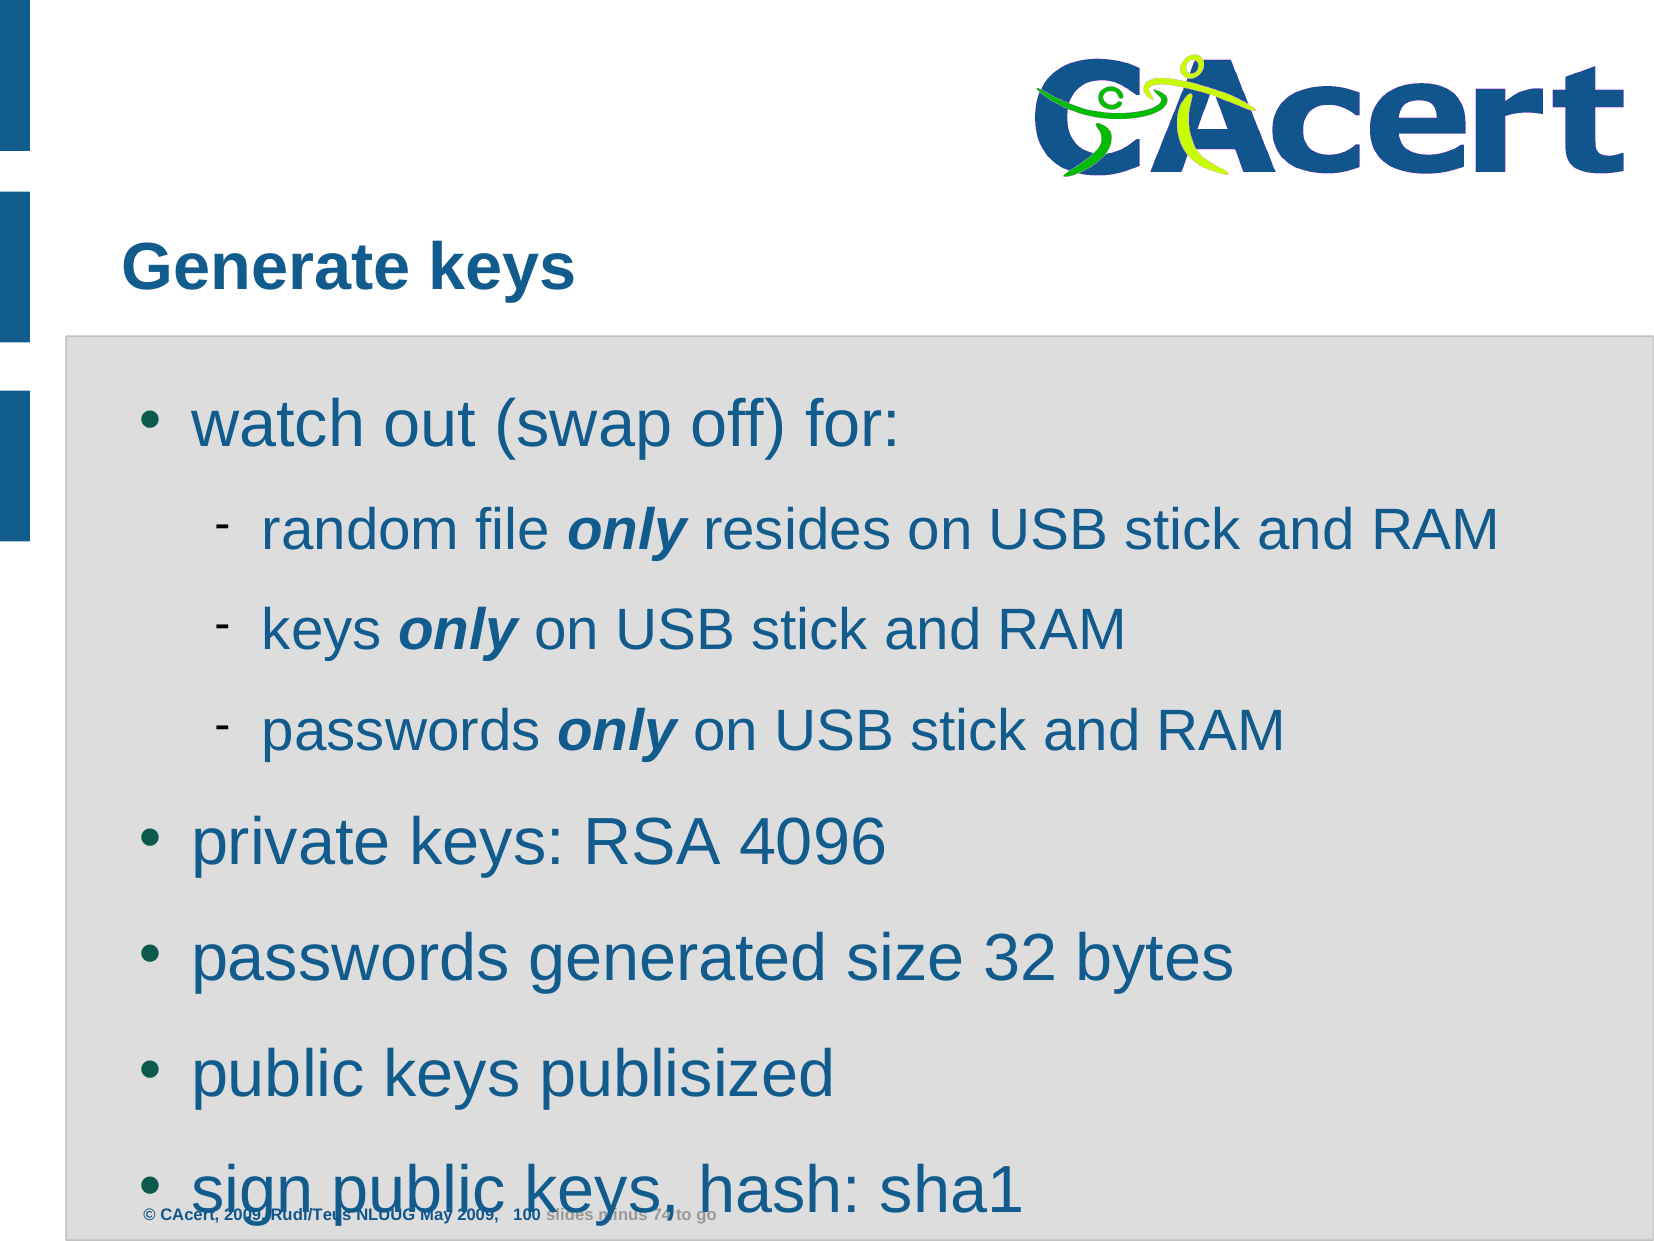

# Generate keys
watch out (swap off) for:
random file only resides on USB stick and RAM
keys only on USB stick and RAM
passwords only on USB stick and RAM
private keys: RSA 4096
passwords generated size 32 bytes
public keys publisized
sign public keys, hash: sha1